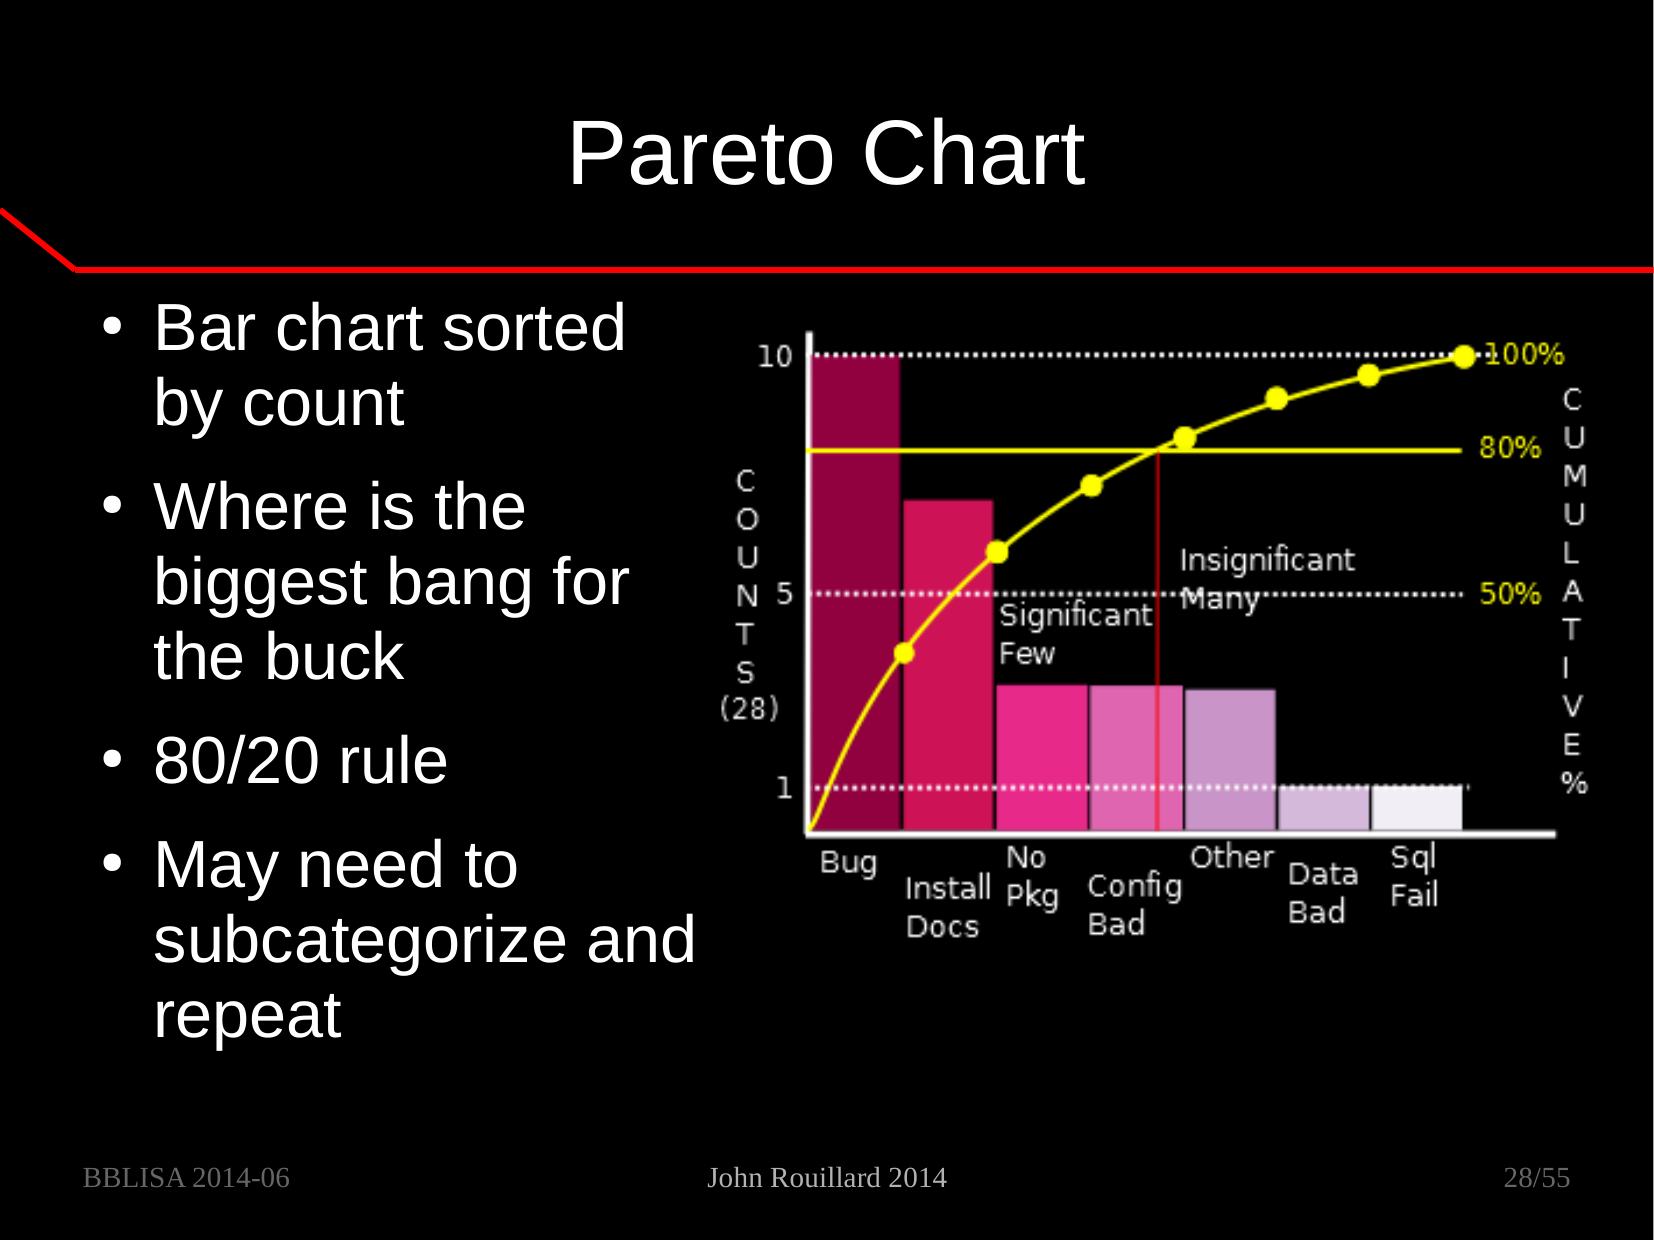

# Pareto Chart
Bar chart sorted by count
Where is the biggest bang for the buck
80/20 rule
May need to subcategorize and repeat
BBLISA 2014-06
John Rouillard 2014
28